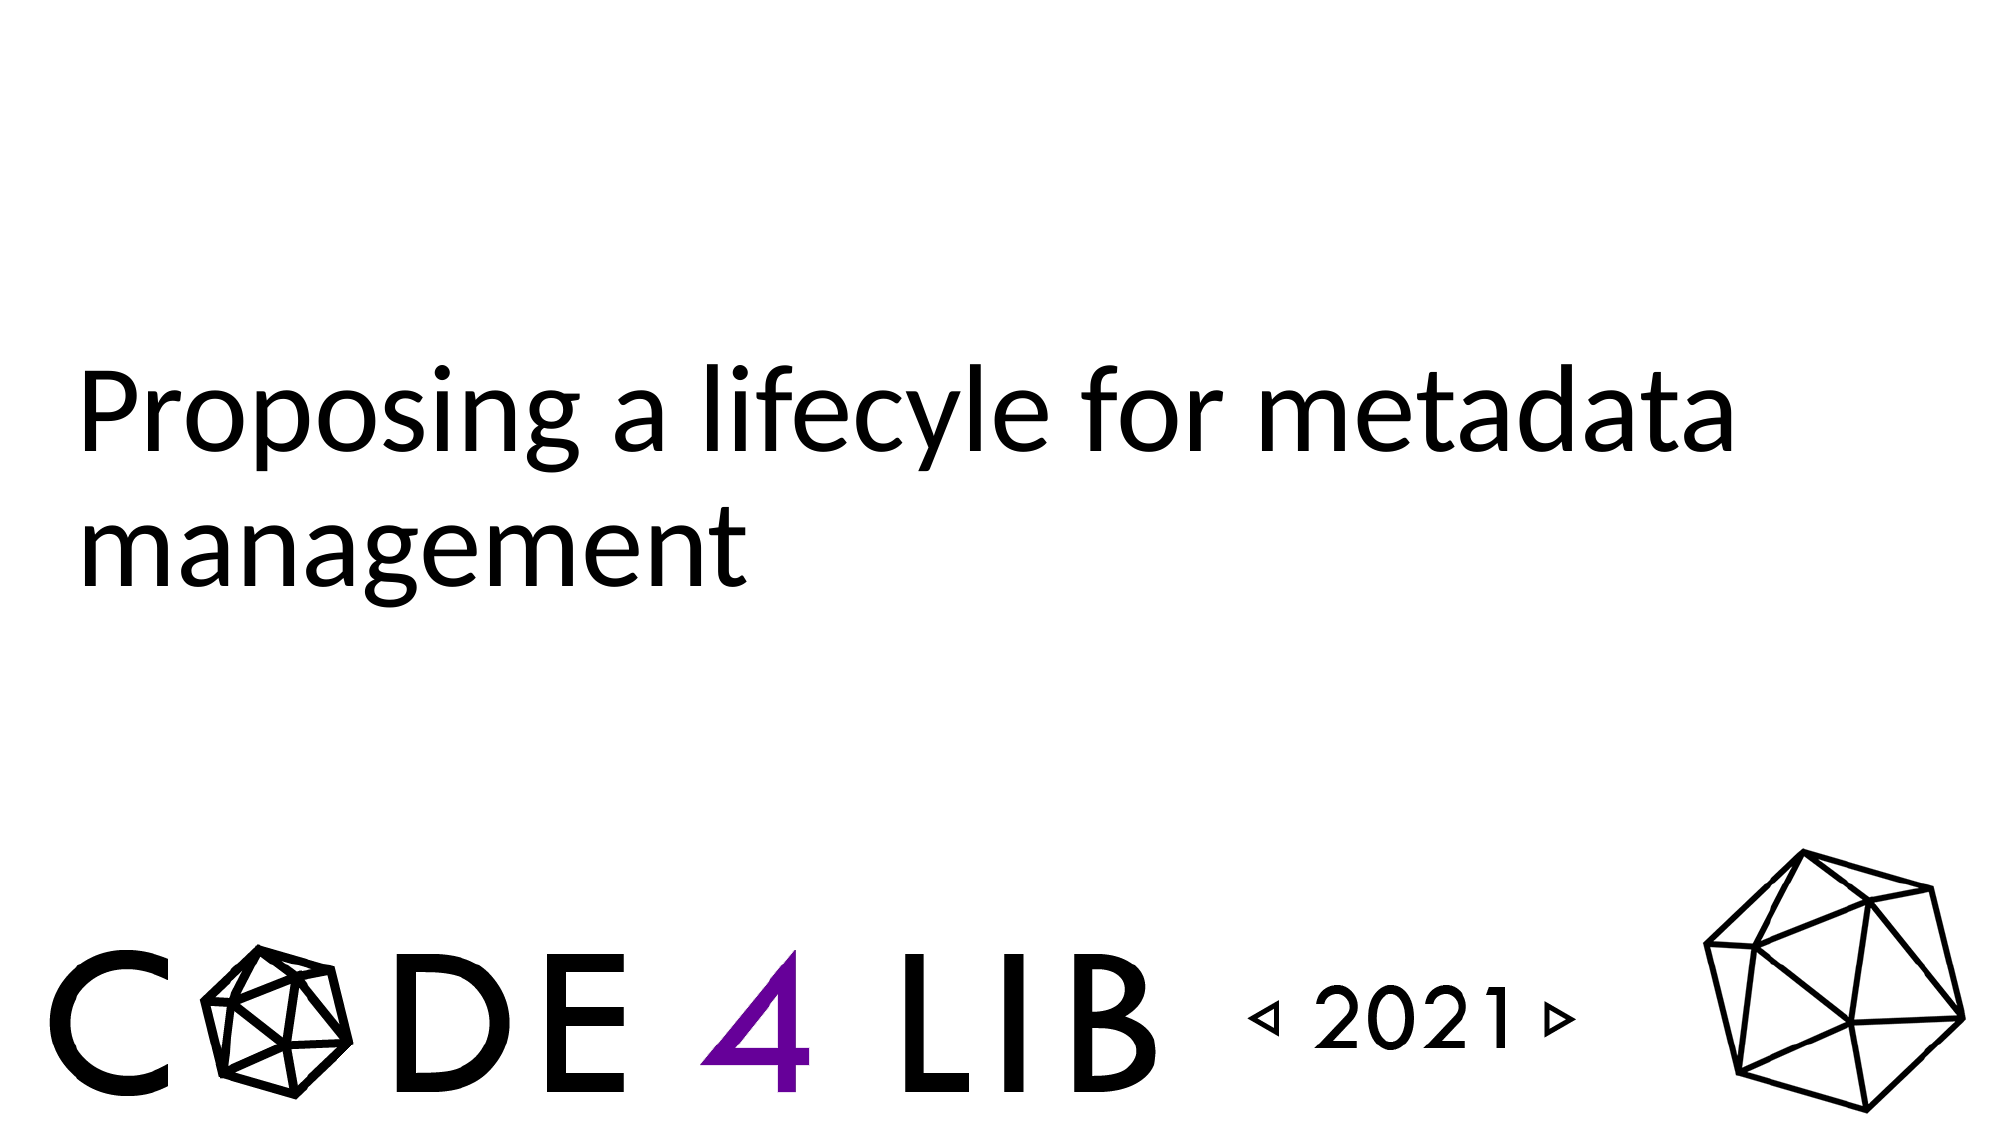

# Proposing a lifecyle for metadata management